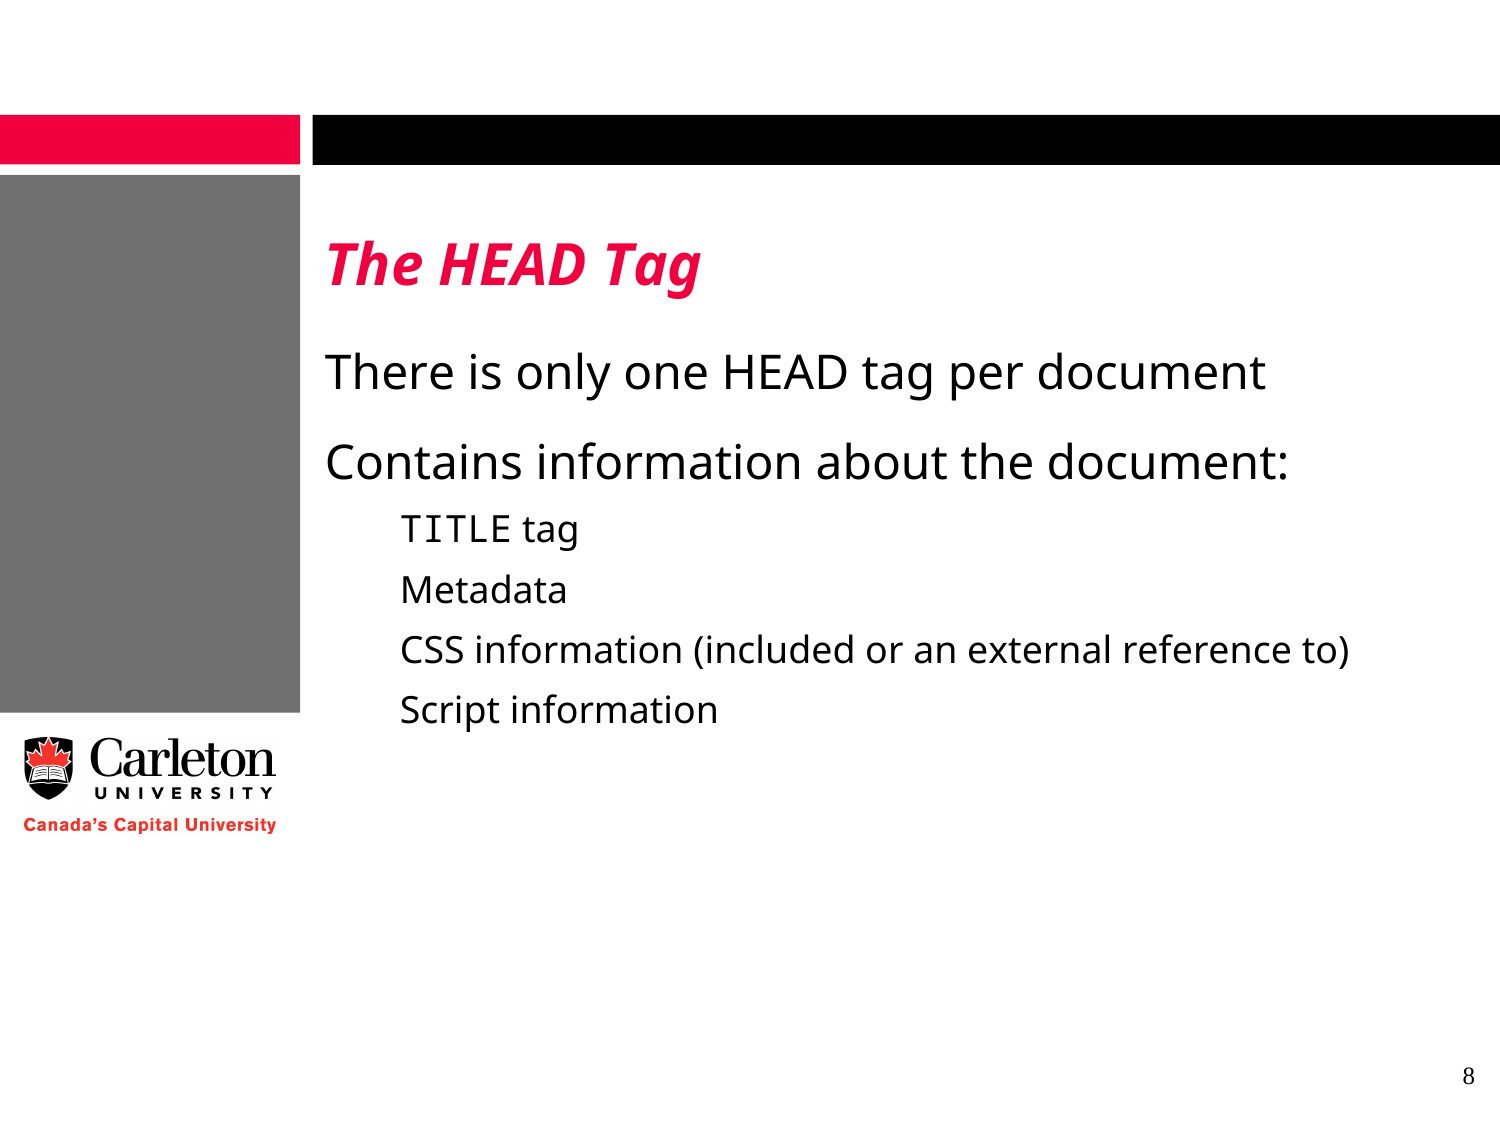

# The HEAD Tag
There is only one HEAD tag per document
Contains information about the document:
TITLE tag
Metadata
CSS information (included or an external reference to)
Script information
8